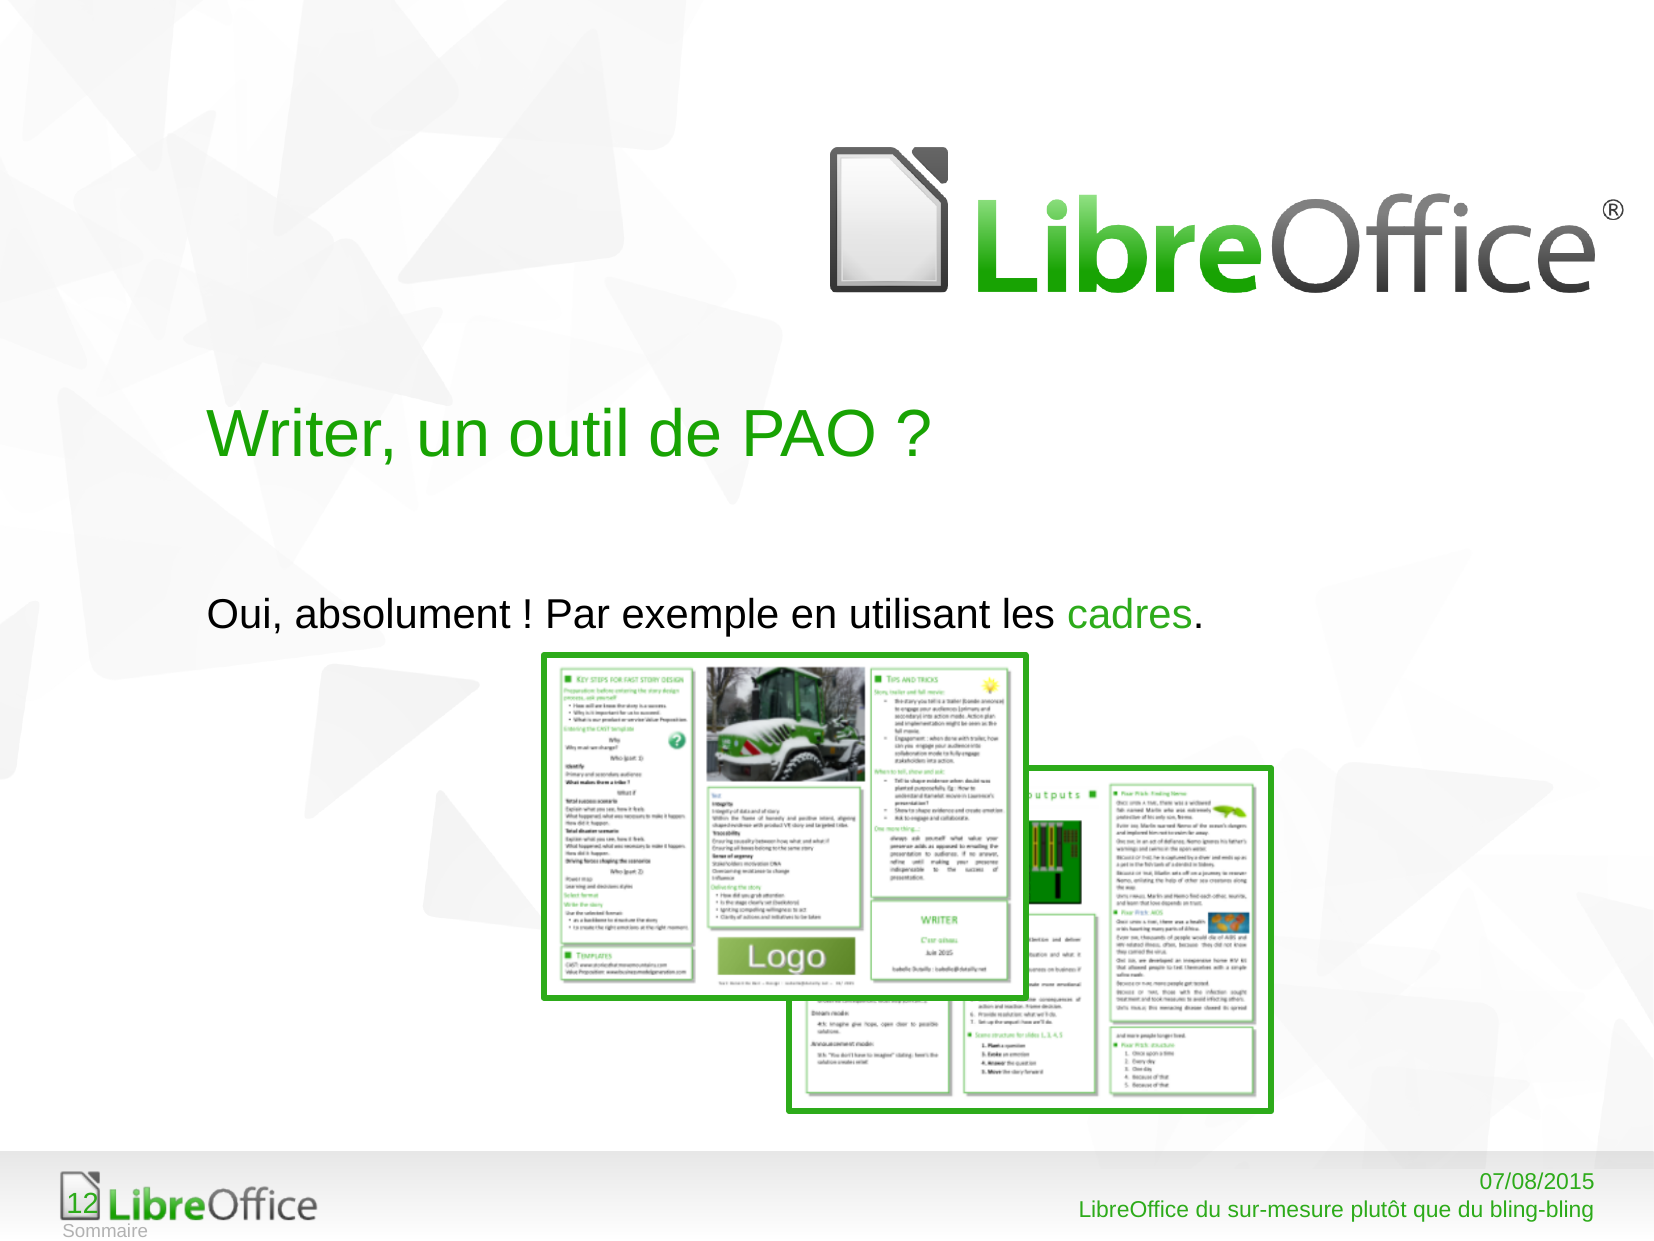

# Writer, un outil de PAO ?
Oui, absolument ! Par exemple en utilisant les cadres.
07/08/2015
12
LibreOffice du sur-mesure plutôt que du bling-bling